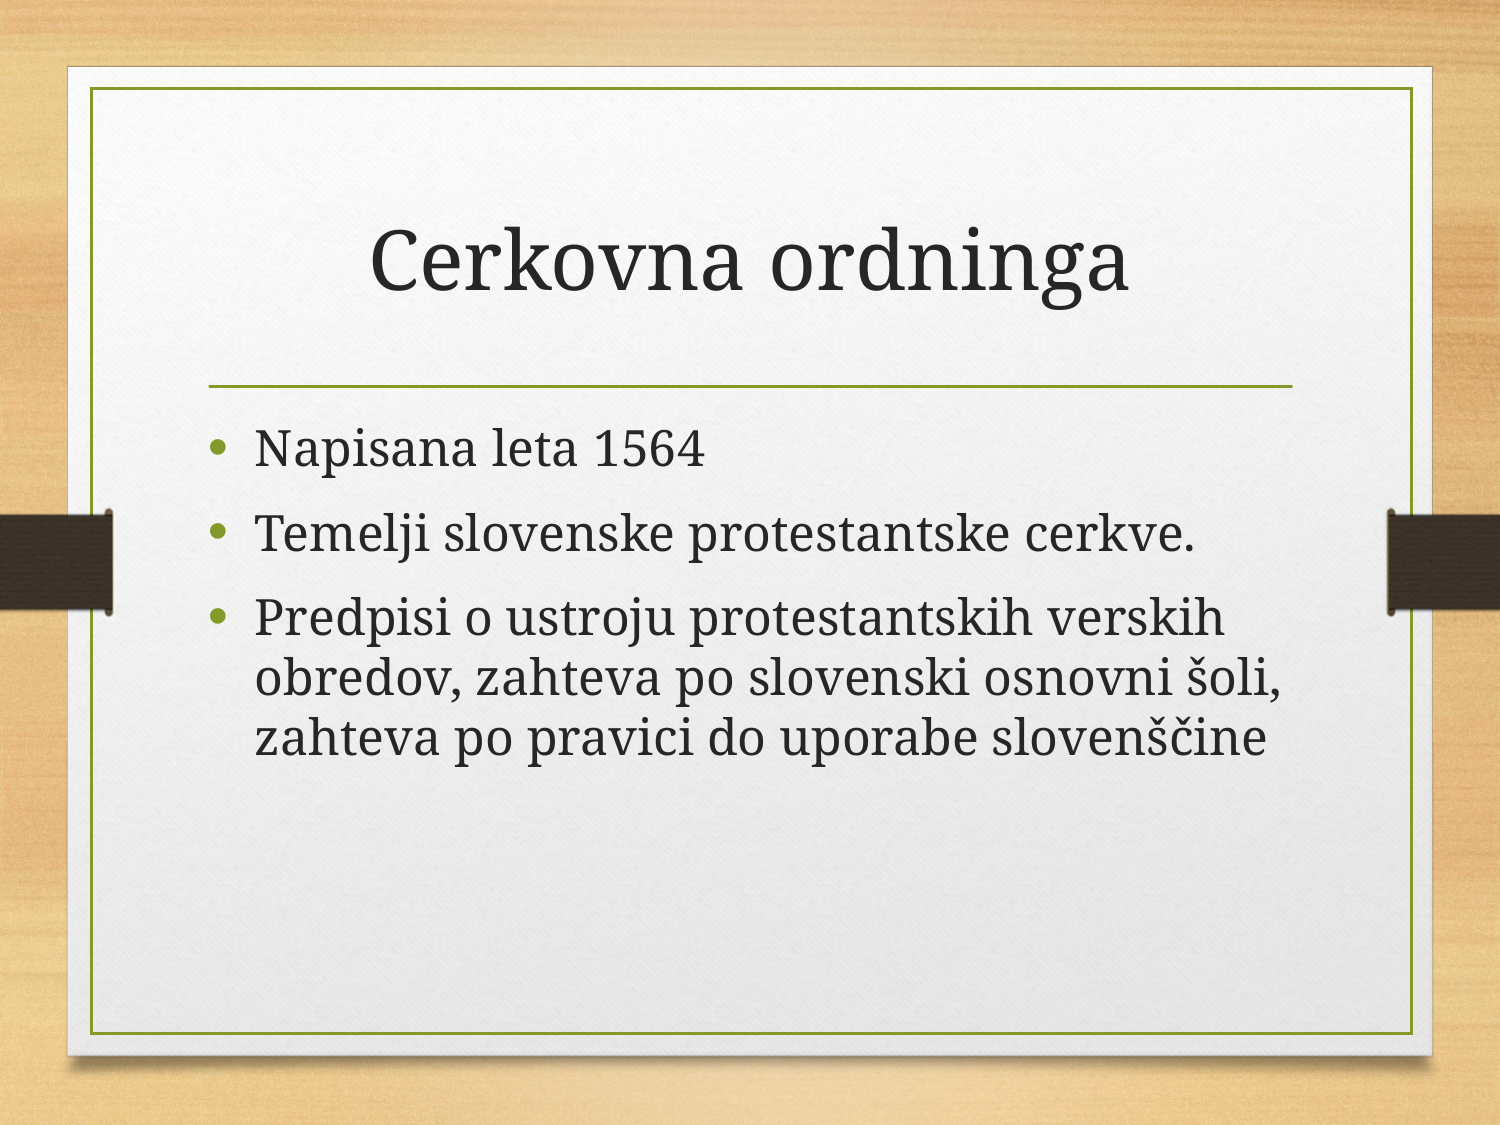

# Cerkovna ordninga
Napisana leta 1564
Temelji slovenske protestantske cerkve.
Predpisi o ustroju protestantskih verskih obredov, zahteva po slovenski osnovni šoli, zahteva po pravici do uporabe slovenščine